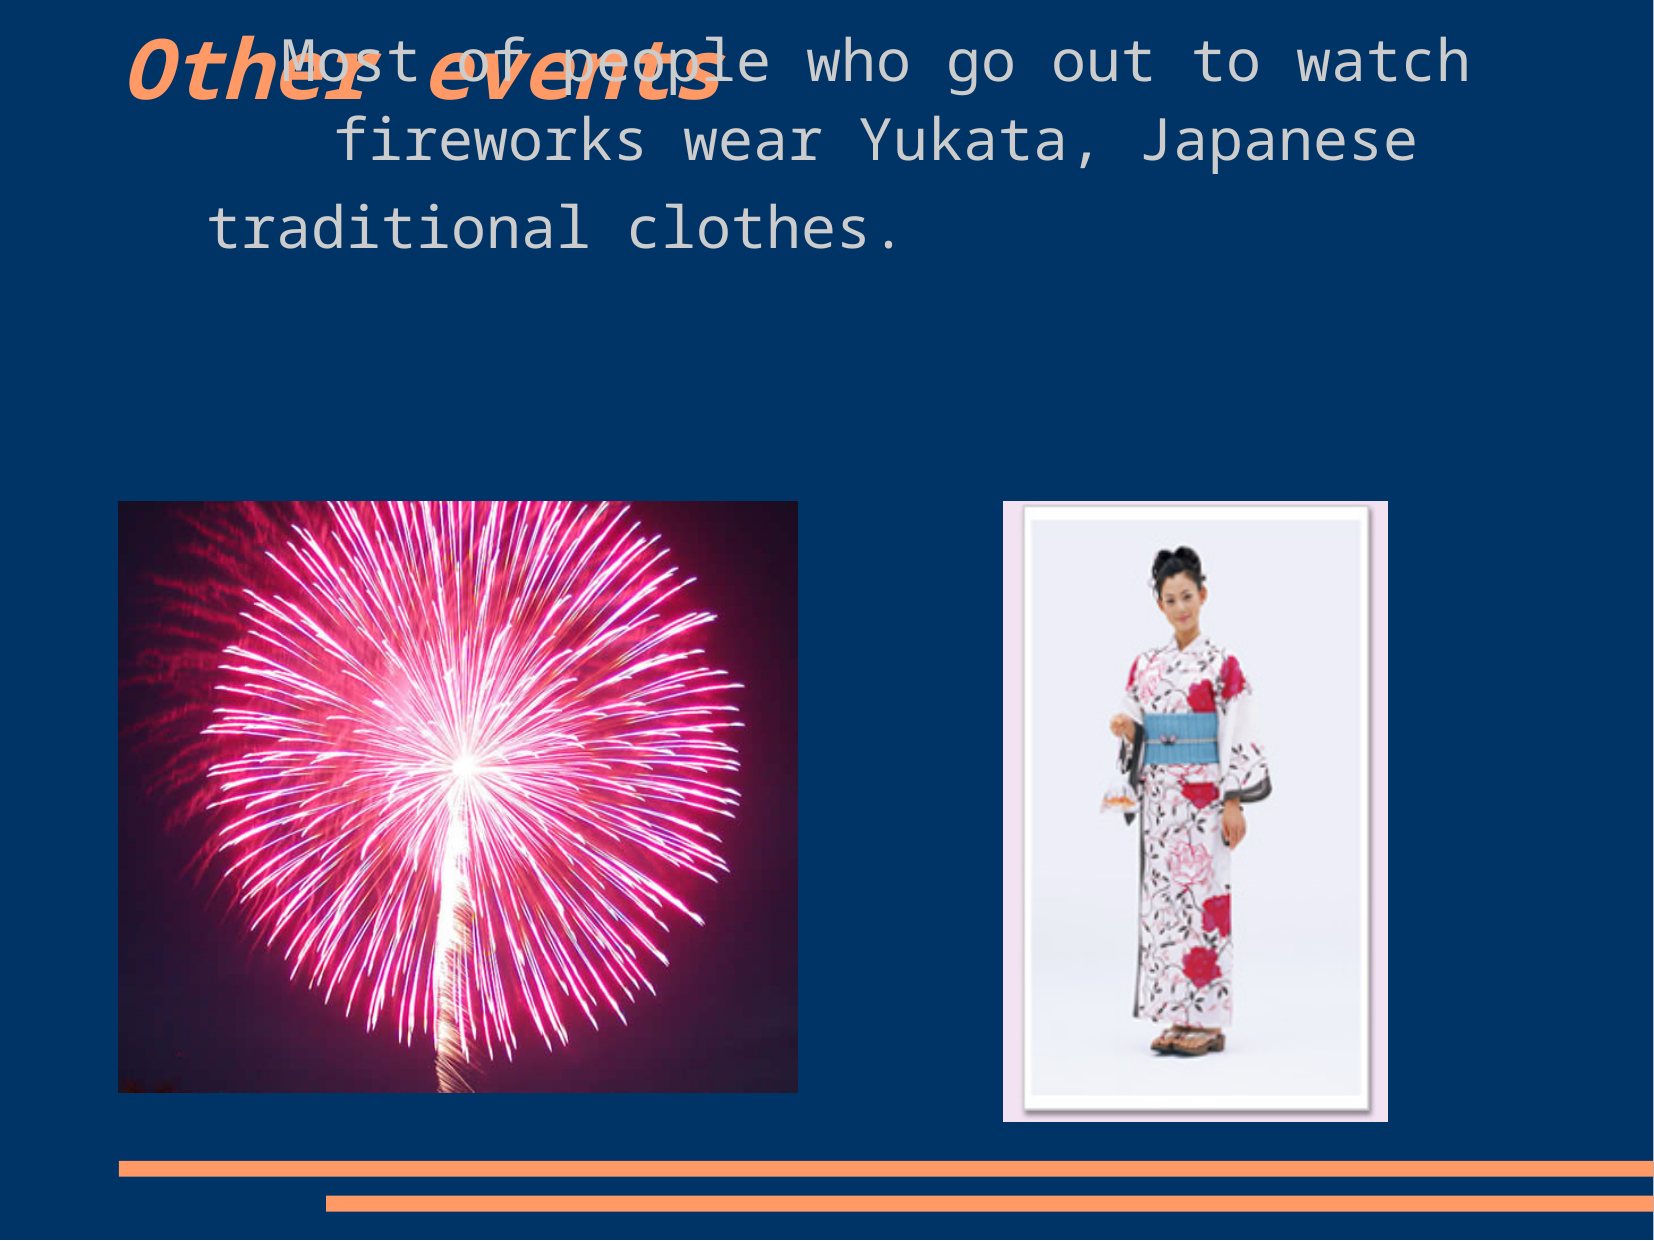

Fireworks (in Summer)
 Most of people who go out to watch fireworks wear Yukata, Japanese traditional clothes.
# Other events